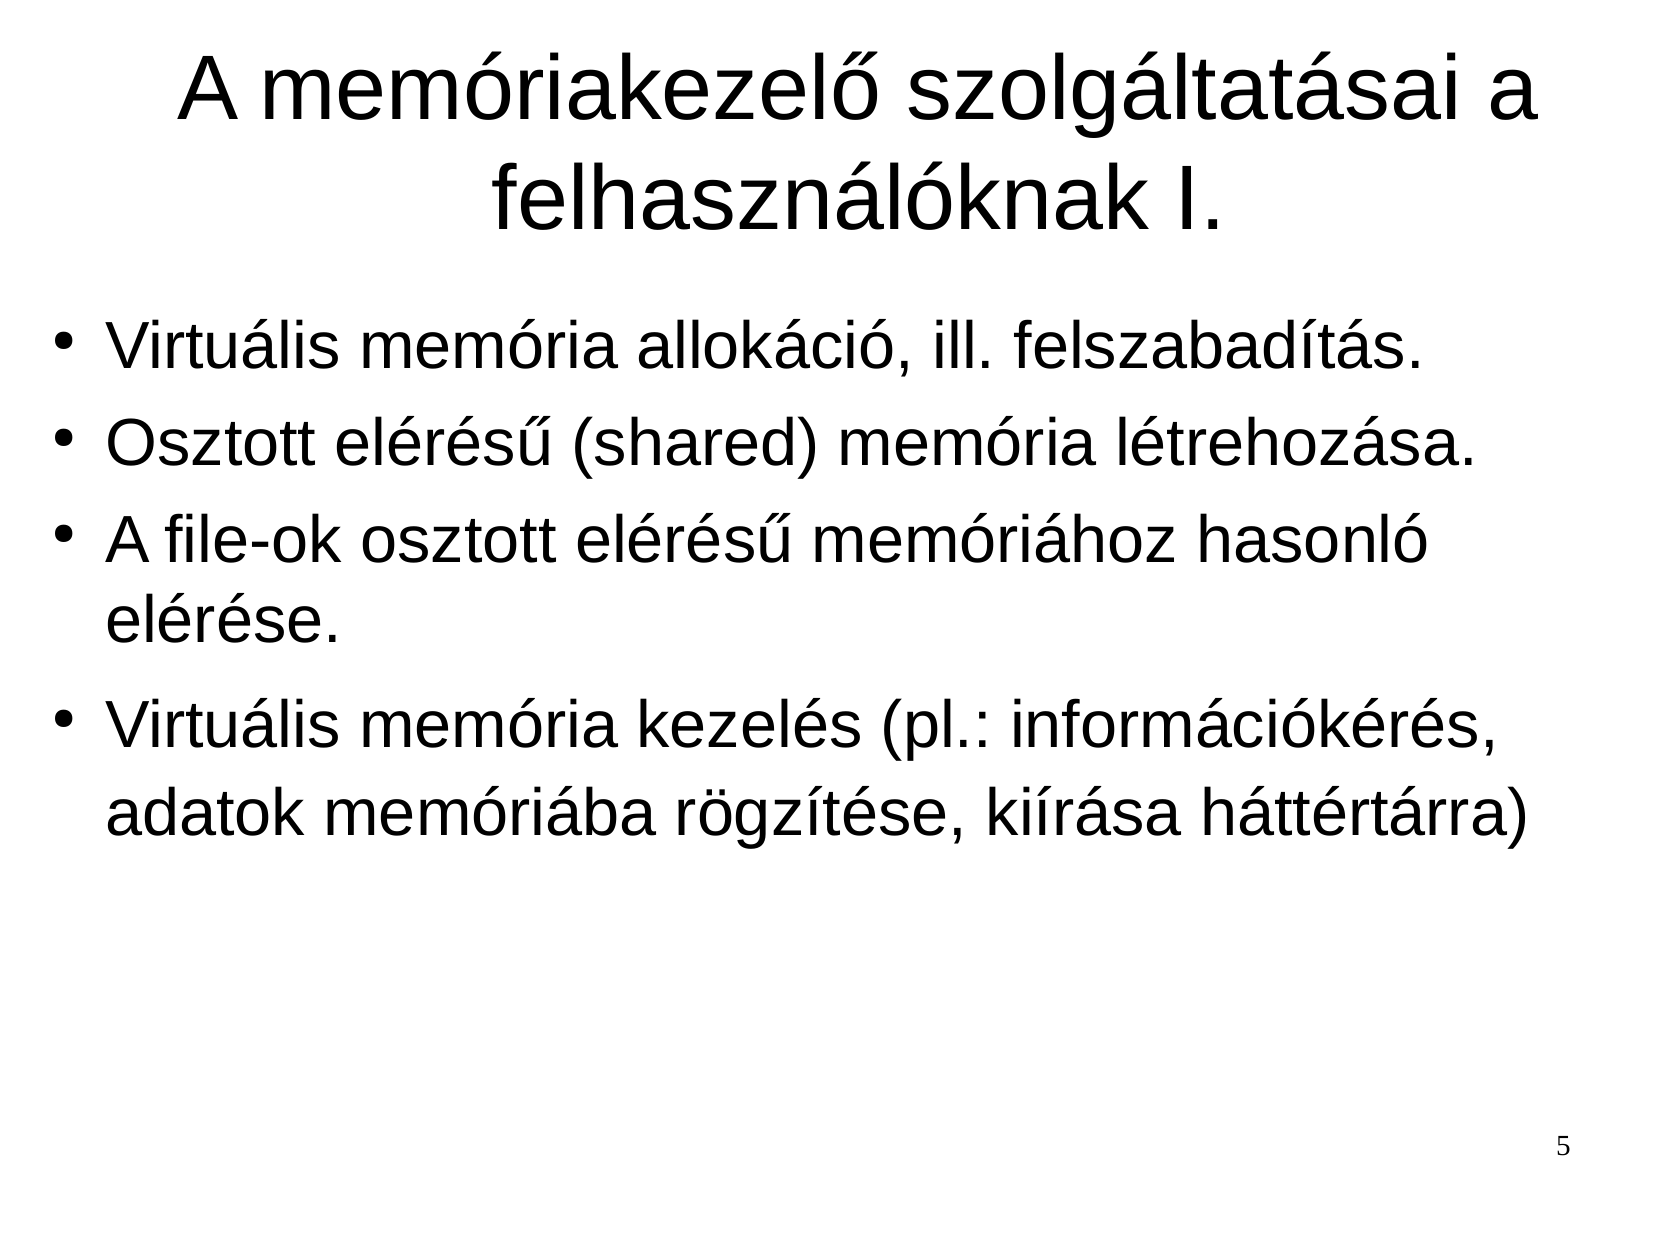

# A memóriakezelő szolgáltatásai a felhasználóknak I.
Virtuális memória allokáció, ill. felszabadítás.
Osztott elérésű (shared) memória létrehozása.
A file-ok osztott elérésű memóriához hasonló elérése.
Virtuális memória kezelés (pl.: információkérés, adatok memóriába rögzítése, kiírása háttértárra)
5